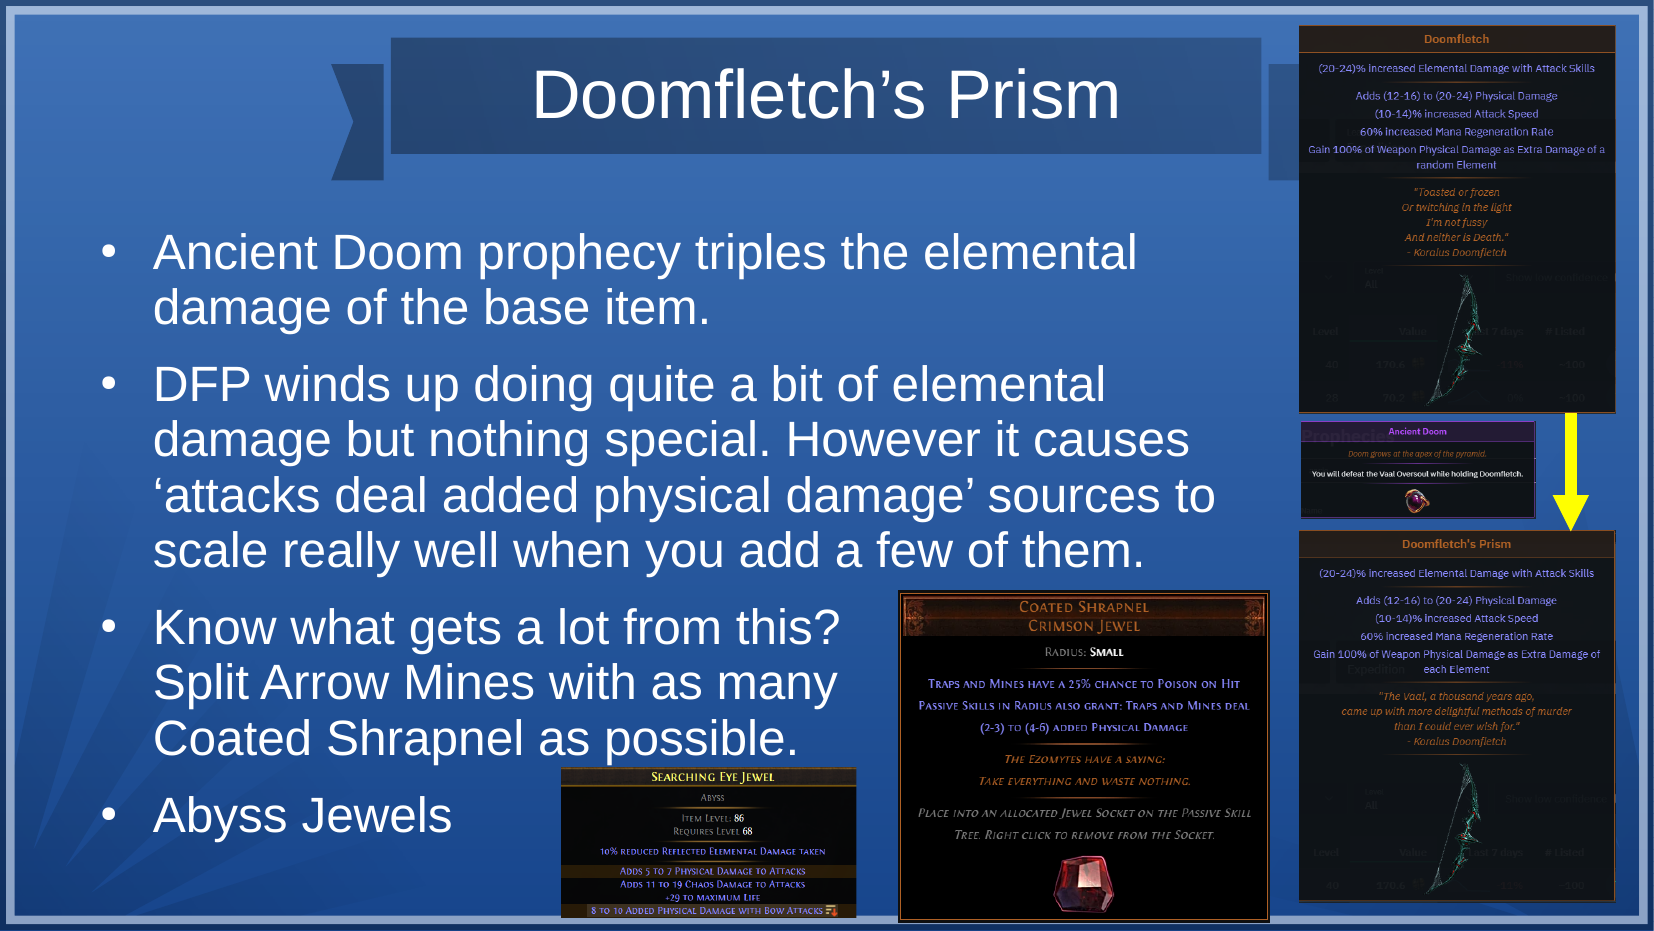

# Doomfletch’s Prism
Ancient Doom prophecy triples the elemental damage of the base item.
DFP winds up doing quite a bit of elemental damage but nothing special. However it causes ‘attacks deal added physical damage’ sources to scale really well when you add a few of them.
Know what gets a lot from this? Split Arrow Mines with as many Coated Shrapnel as possible.
Abyss Jewels